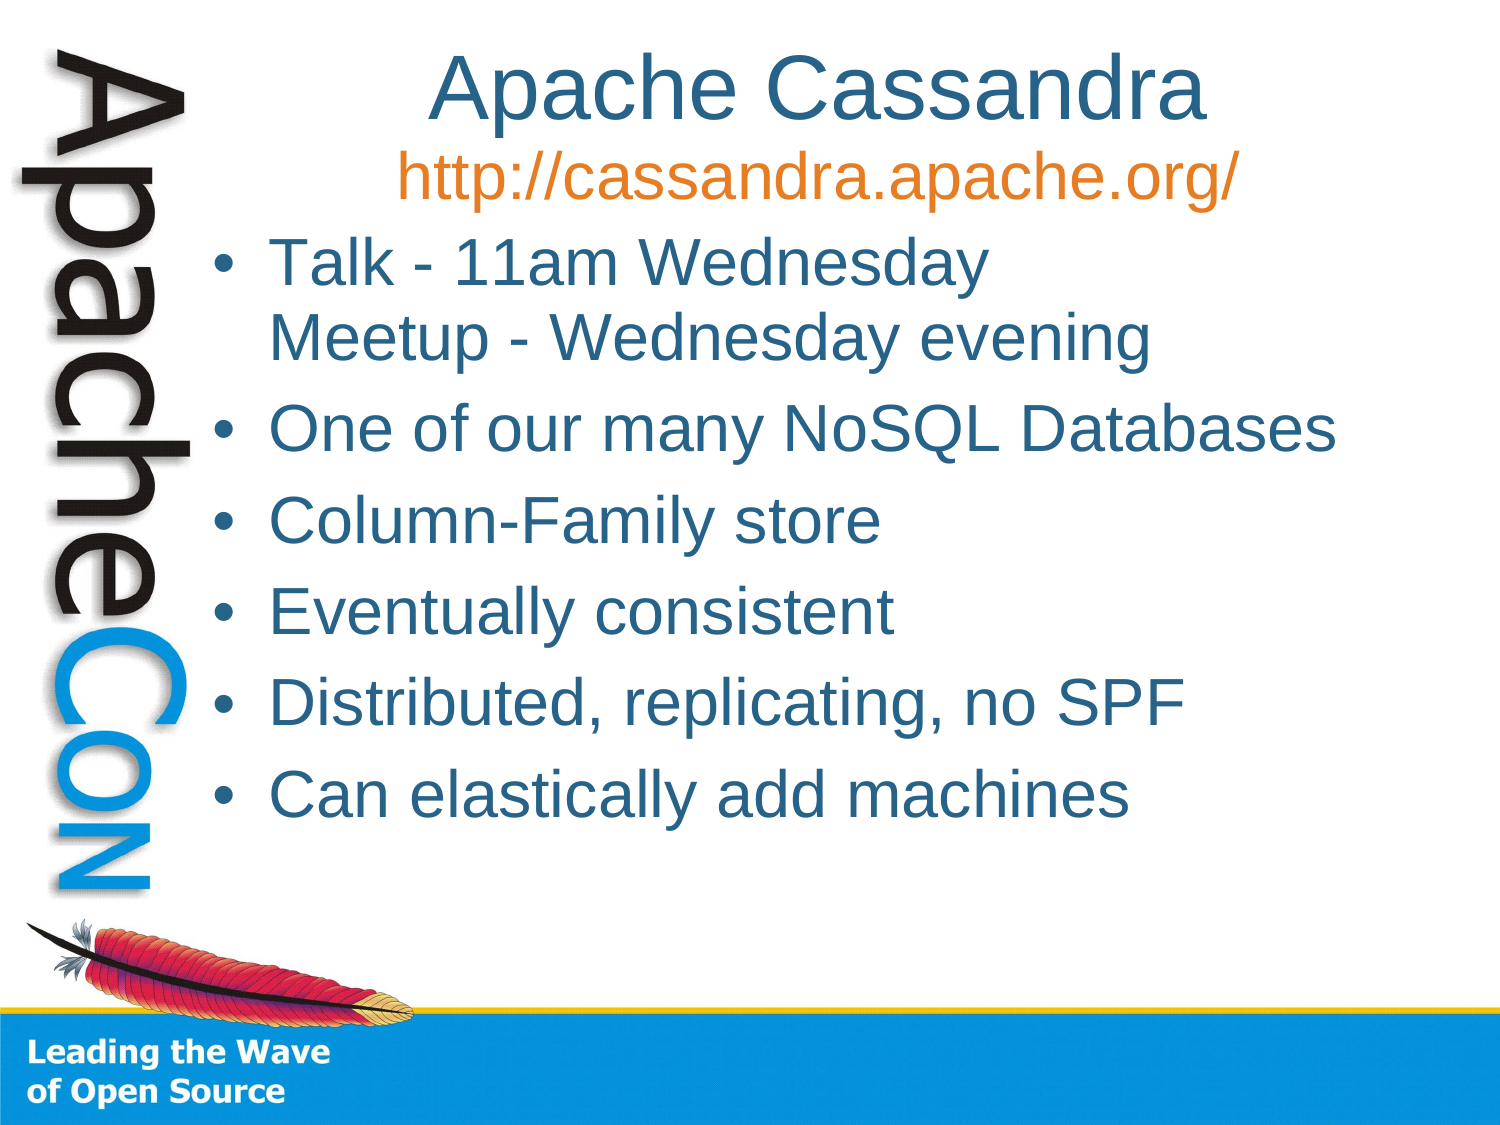

# Apache Cassandra http://cassandra.apache.org/
Talk - 11am Wednesday
Meetup - Wednesday evening
One of our many NoSQL Databases
Column-Family store
Eventually consistent
Distributed, replicating, no SPF
Can elastically add machines